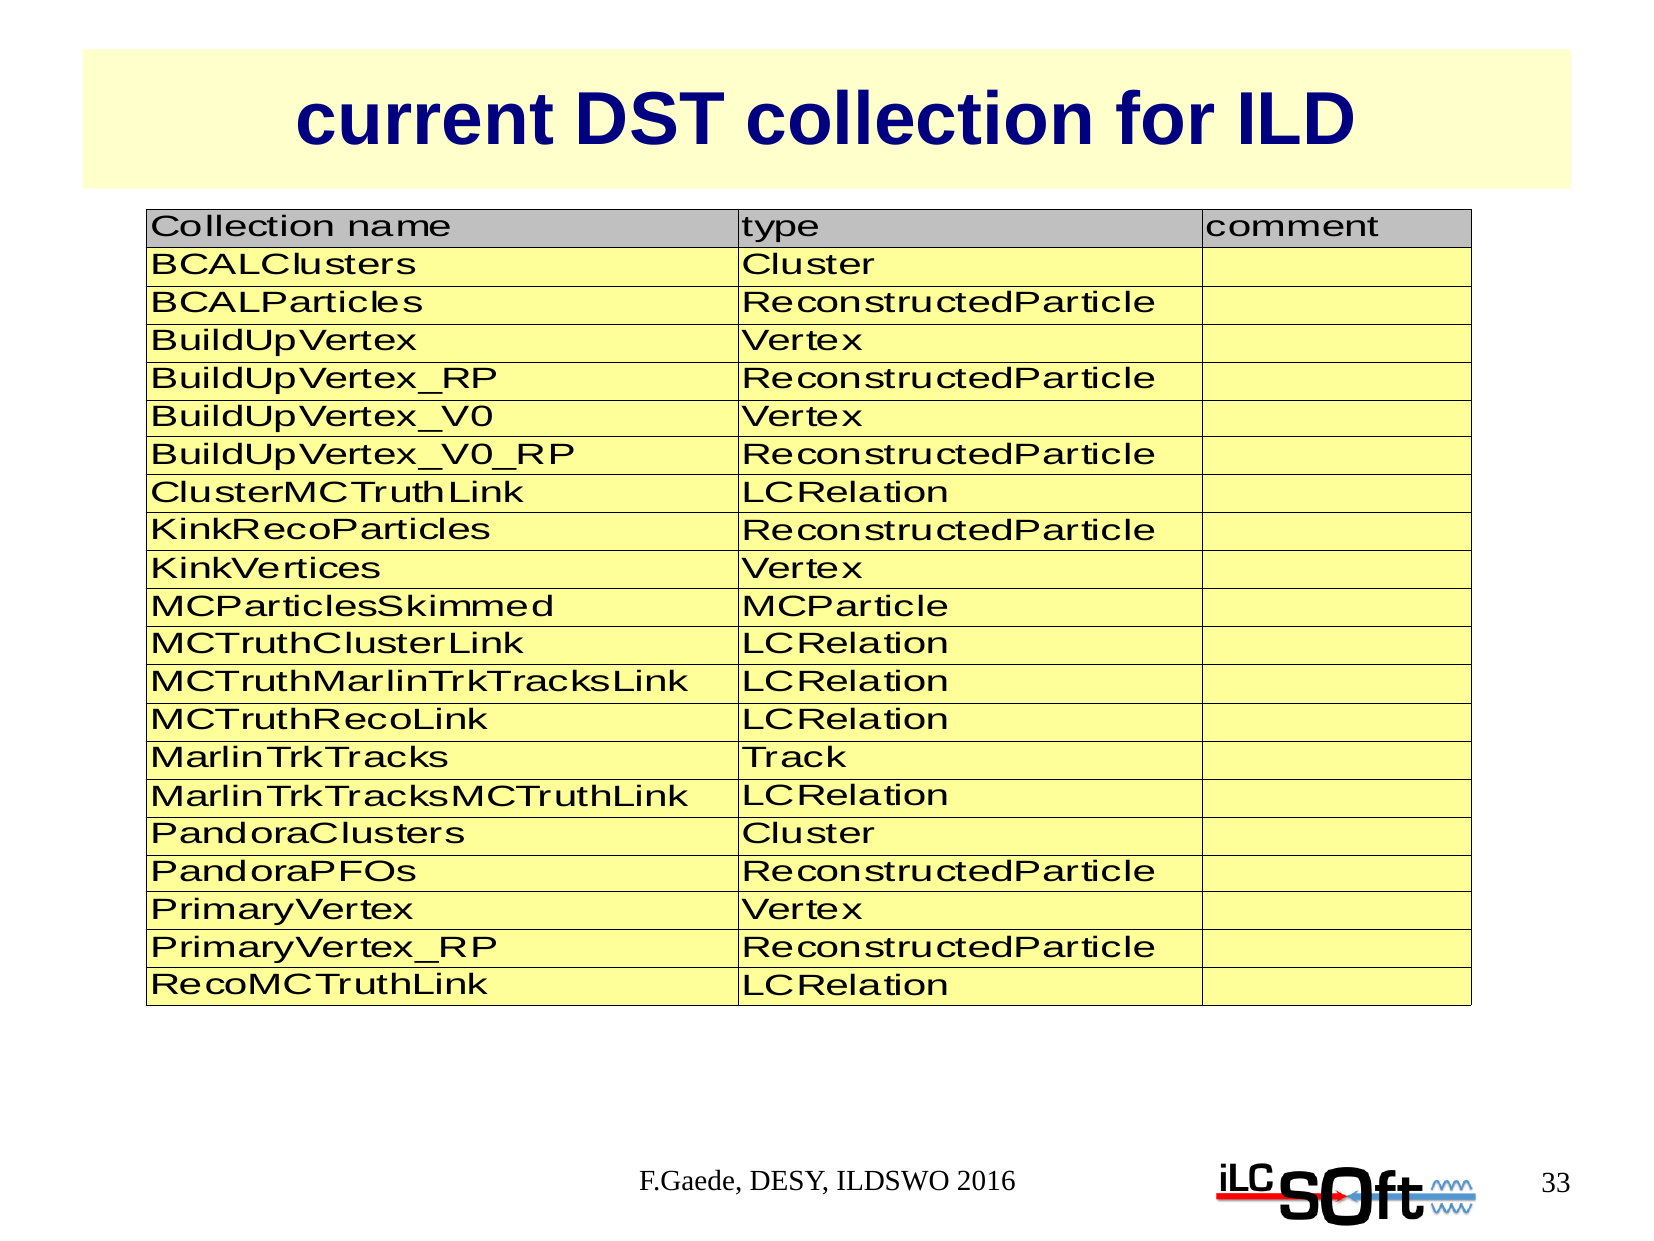

# current DST collection for ILD
33